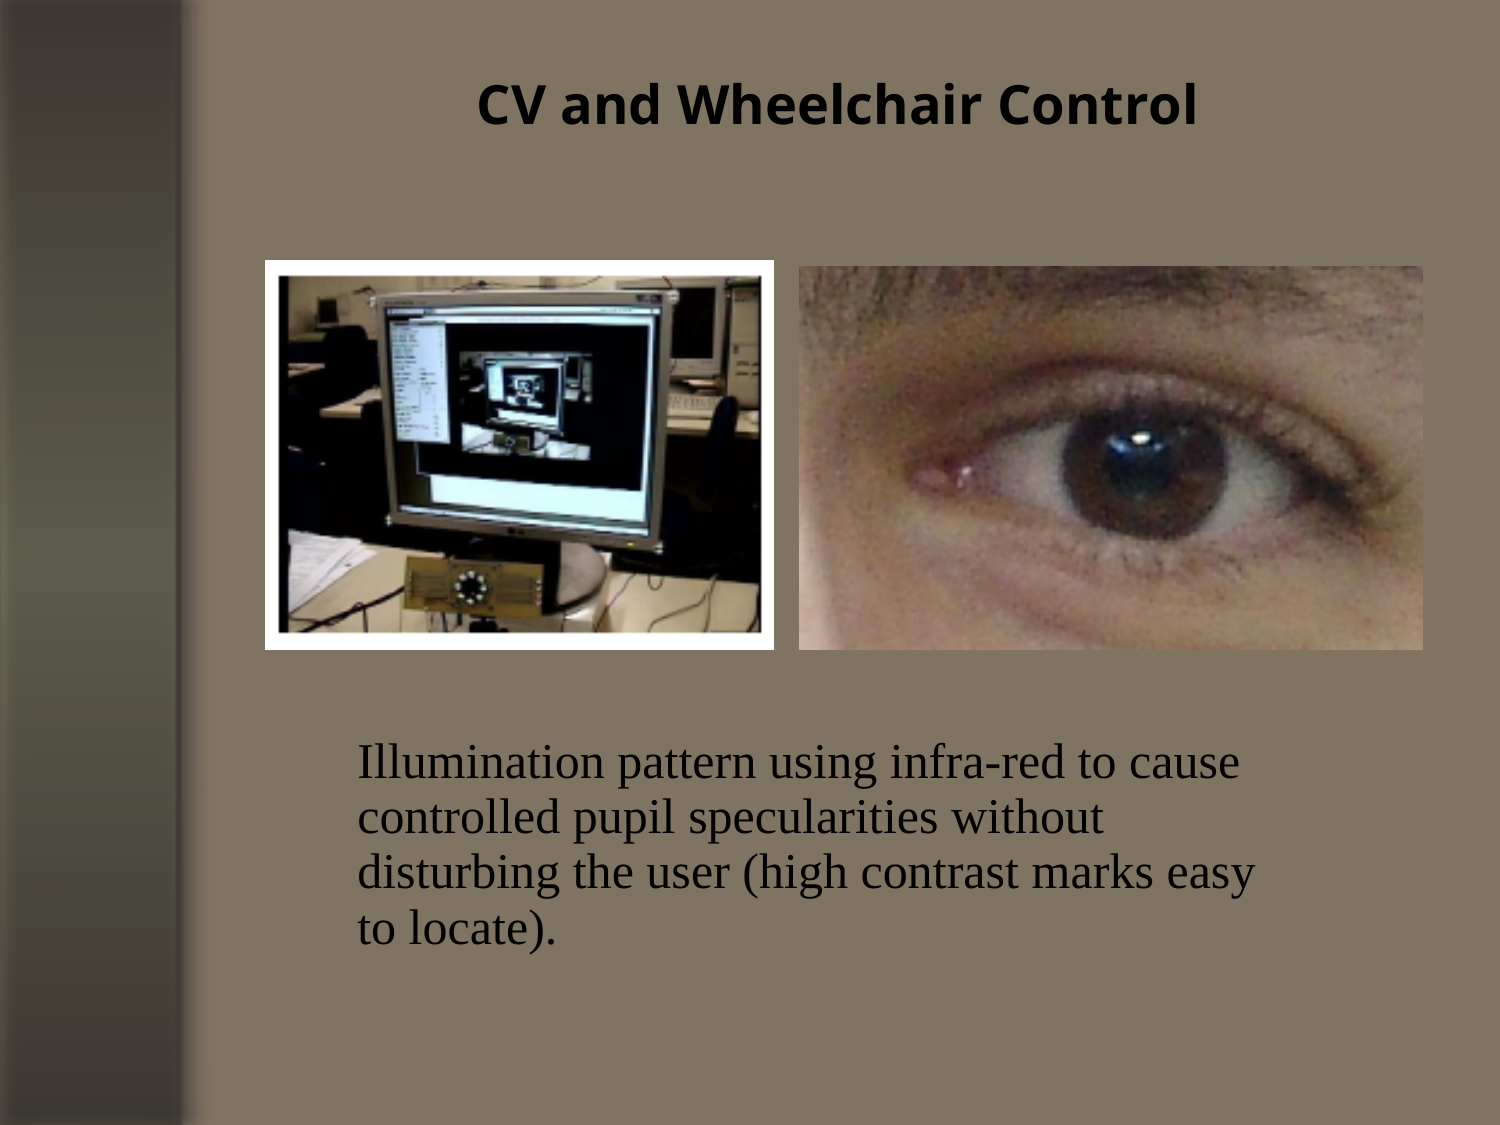

# CV and Wheelchair Control
Illumination pattern using infra-red to cause
controlled pupil specularities without disturbing the user (high contrast marks easy to locate).